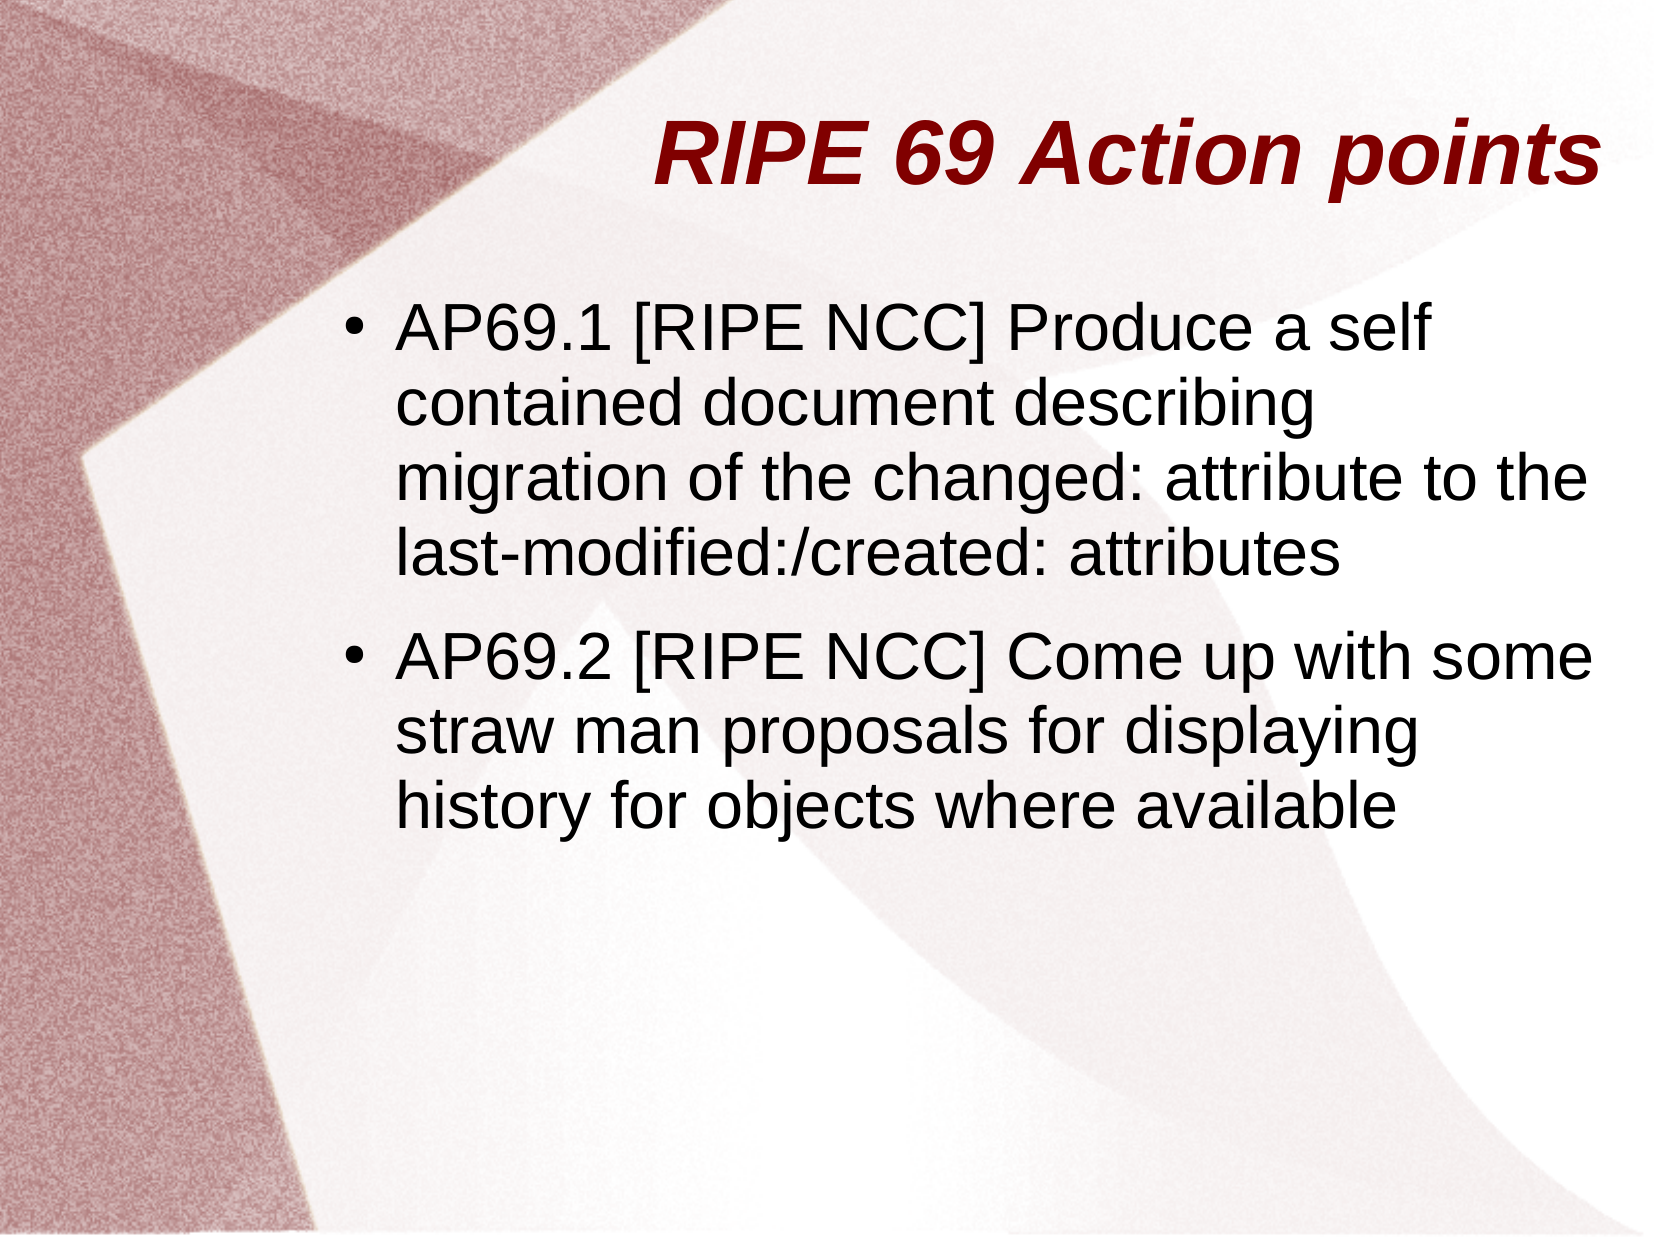

# RIPE 69 Action points
AP69.1 [RIPE NCC] Produce a self contained document describing migration of the changed: attribute to the last-modified:/created: attributes
AP69.2 [RIPE NCC] Come up with some straw man proposals for displaying history for objects where available